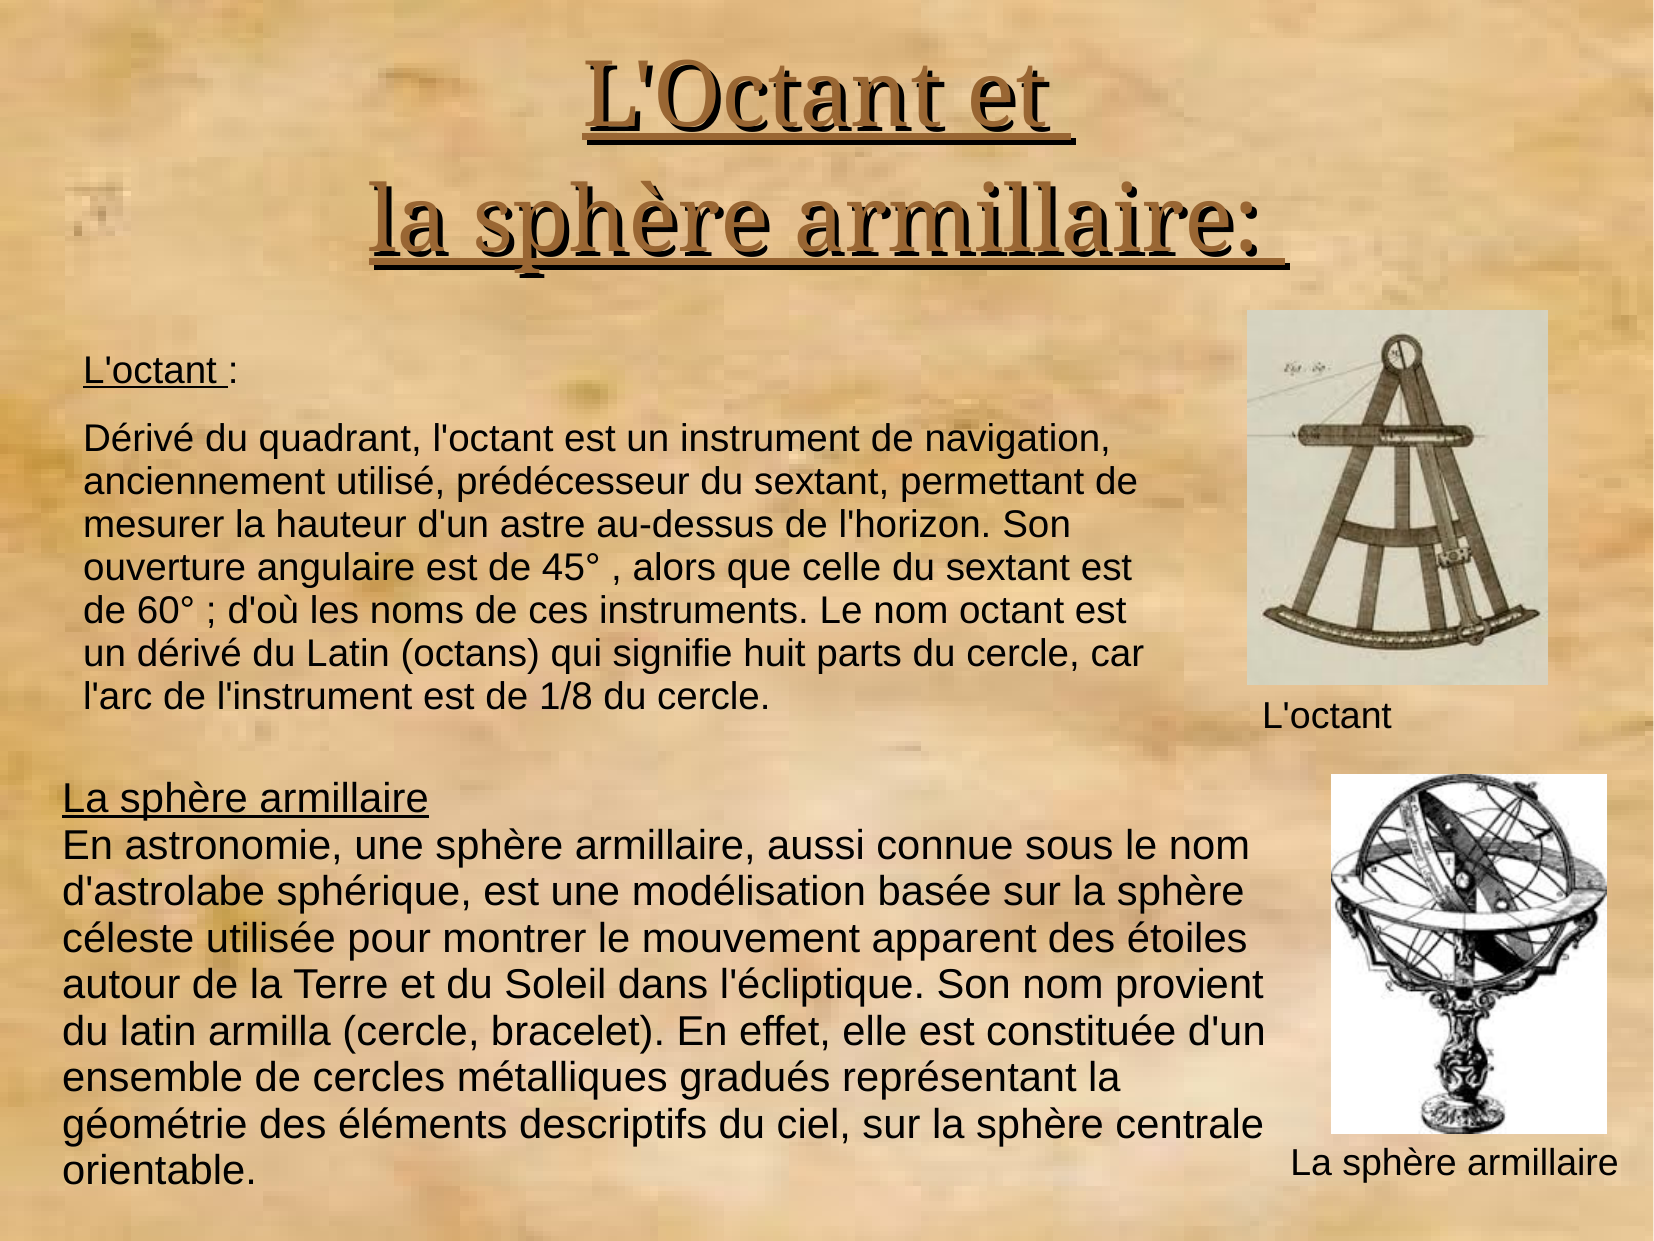

# L'Octant et la sphère armillaire:
L'octant :
Dérivé du quadrant, l'octant est un instrument de navigation, anciennement utilisé, prédécesseur du sextant, permettant de mesurer la hauteur d'un astre au-dessus de l'horizon. Son ouverture angulaire est de 45° , alors que celle du sextant est de 60° ; d'où les noms de ces instruments. Le nom octant est un dérivé du Latin (octans) qui signifie huit parts du cercle, car l'arc de l'instrument est de 1/8 du cercle.
L'octant
La sphère armillaire
En astronomie, une sphère armillaire, aussi connue sous le nom d'astrolabe sphérique, est une modélisation basée sur la sphère céleste utilisée pour montrer le mouvement apparent des étoiles autour de la Terre et du Soleil dans l'écliptique. Son nom provient du latin armilla (cercle, bracelet). En effet, elle est constituée d'un ensemble de cercles métalliques gradués représentant la géométrie des éléments descriptifs du ciel, sur la sphère centrale orientable.
La sphère armillaire